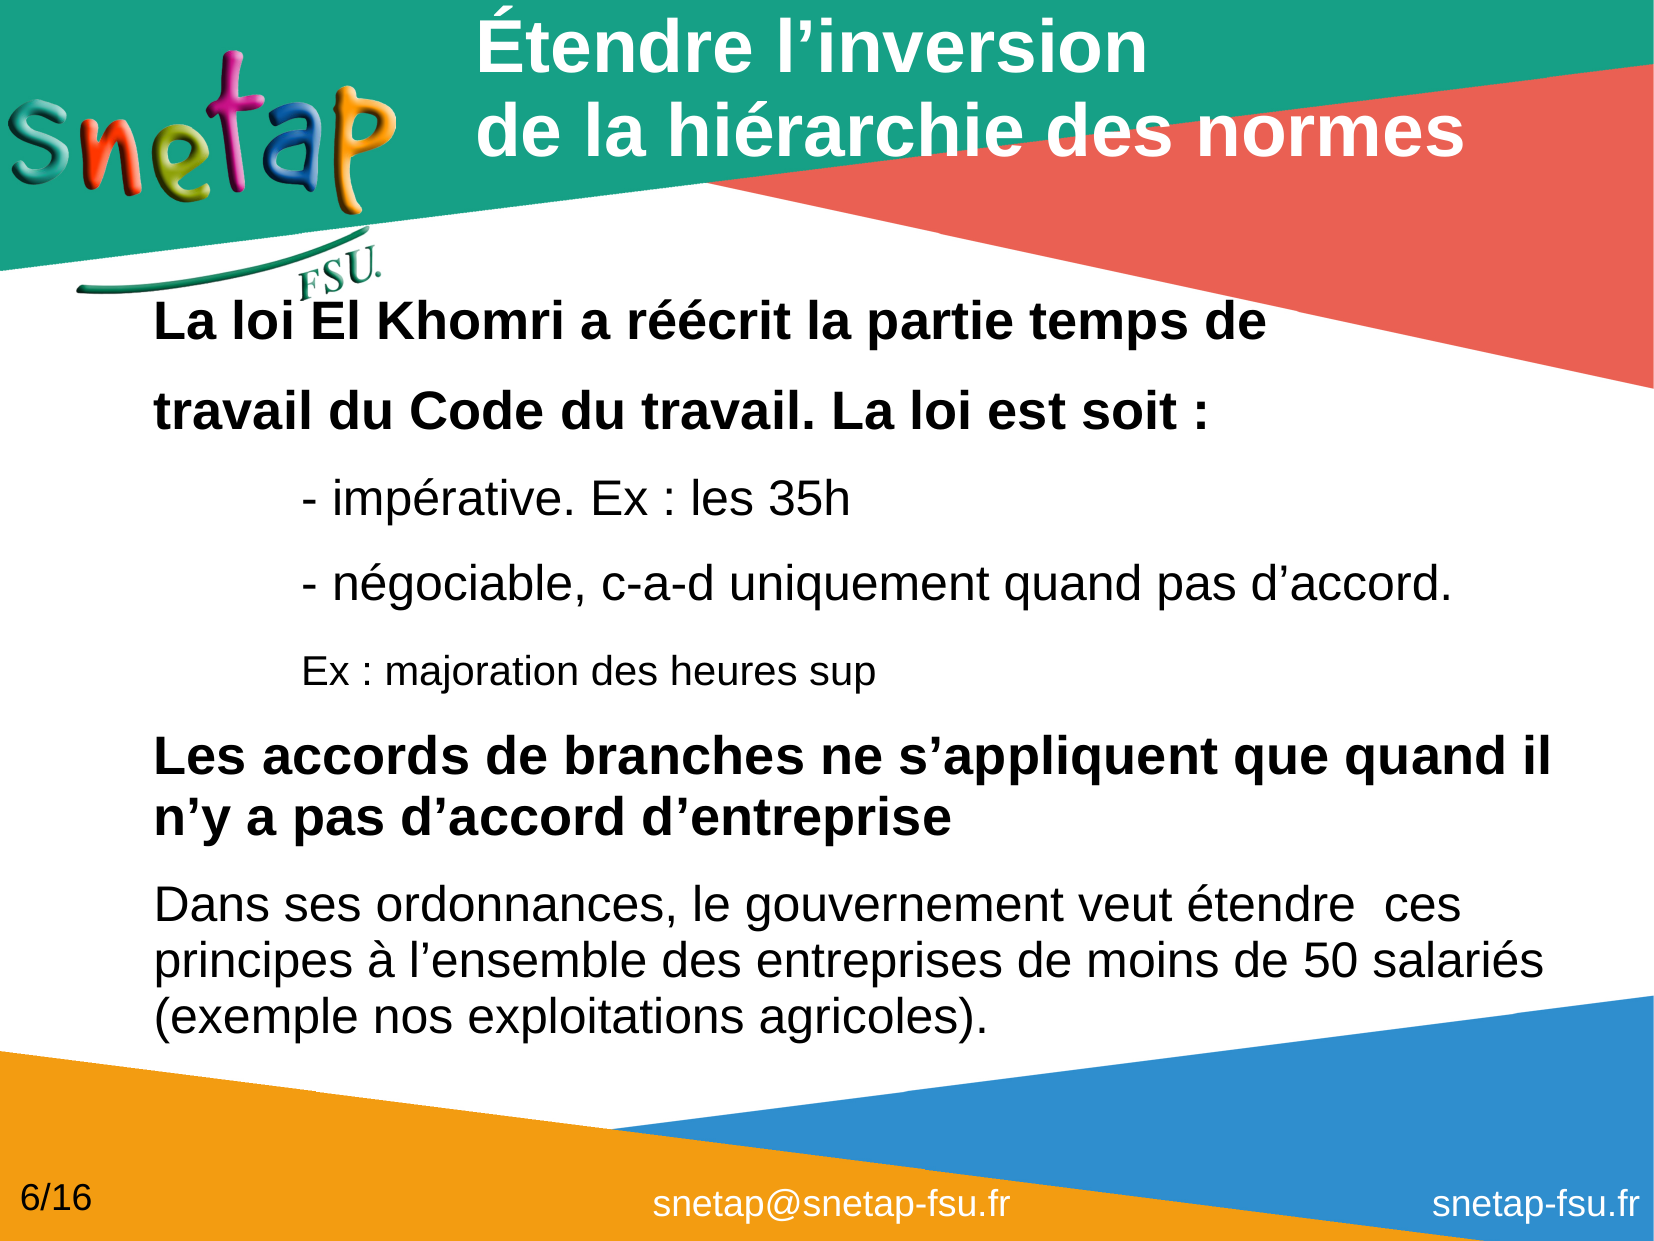

Étendre l’inversion
de la hiérarchie des normes
# La loi El Khomri a réécrit la partie temps de
travail du Code du travail. La loi est soit :
 		- impérative. Ex : les 35h
 		- négociable, c-a-d uniquement quand pas d’accord.
 		Ex : majoration des heures sup
Les accords de branches ne s’appliquent que quand il n’y a pas d’accord d’entreprise
Dans ses ordonnances, le gouvernement veut étendre ces principes à l’ensemble des entreprises de moins de 50 salariés (exemple nos exploitations agricoles).